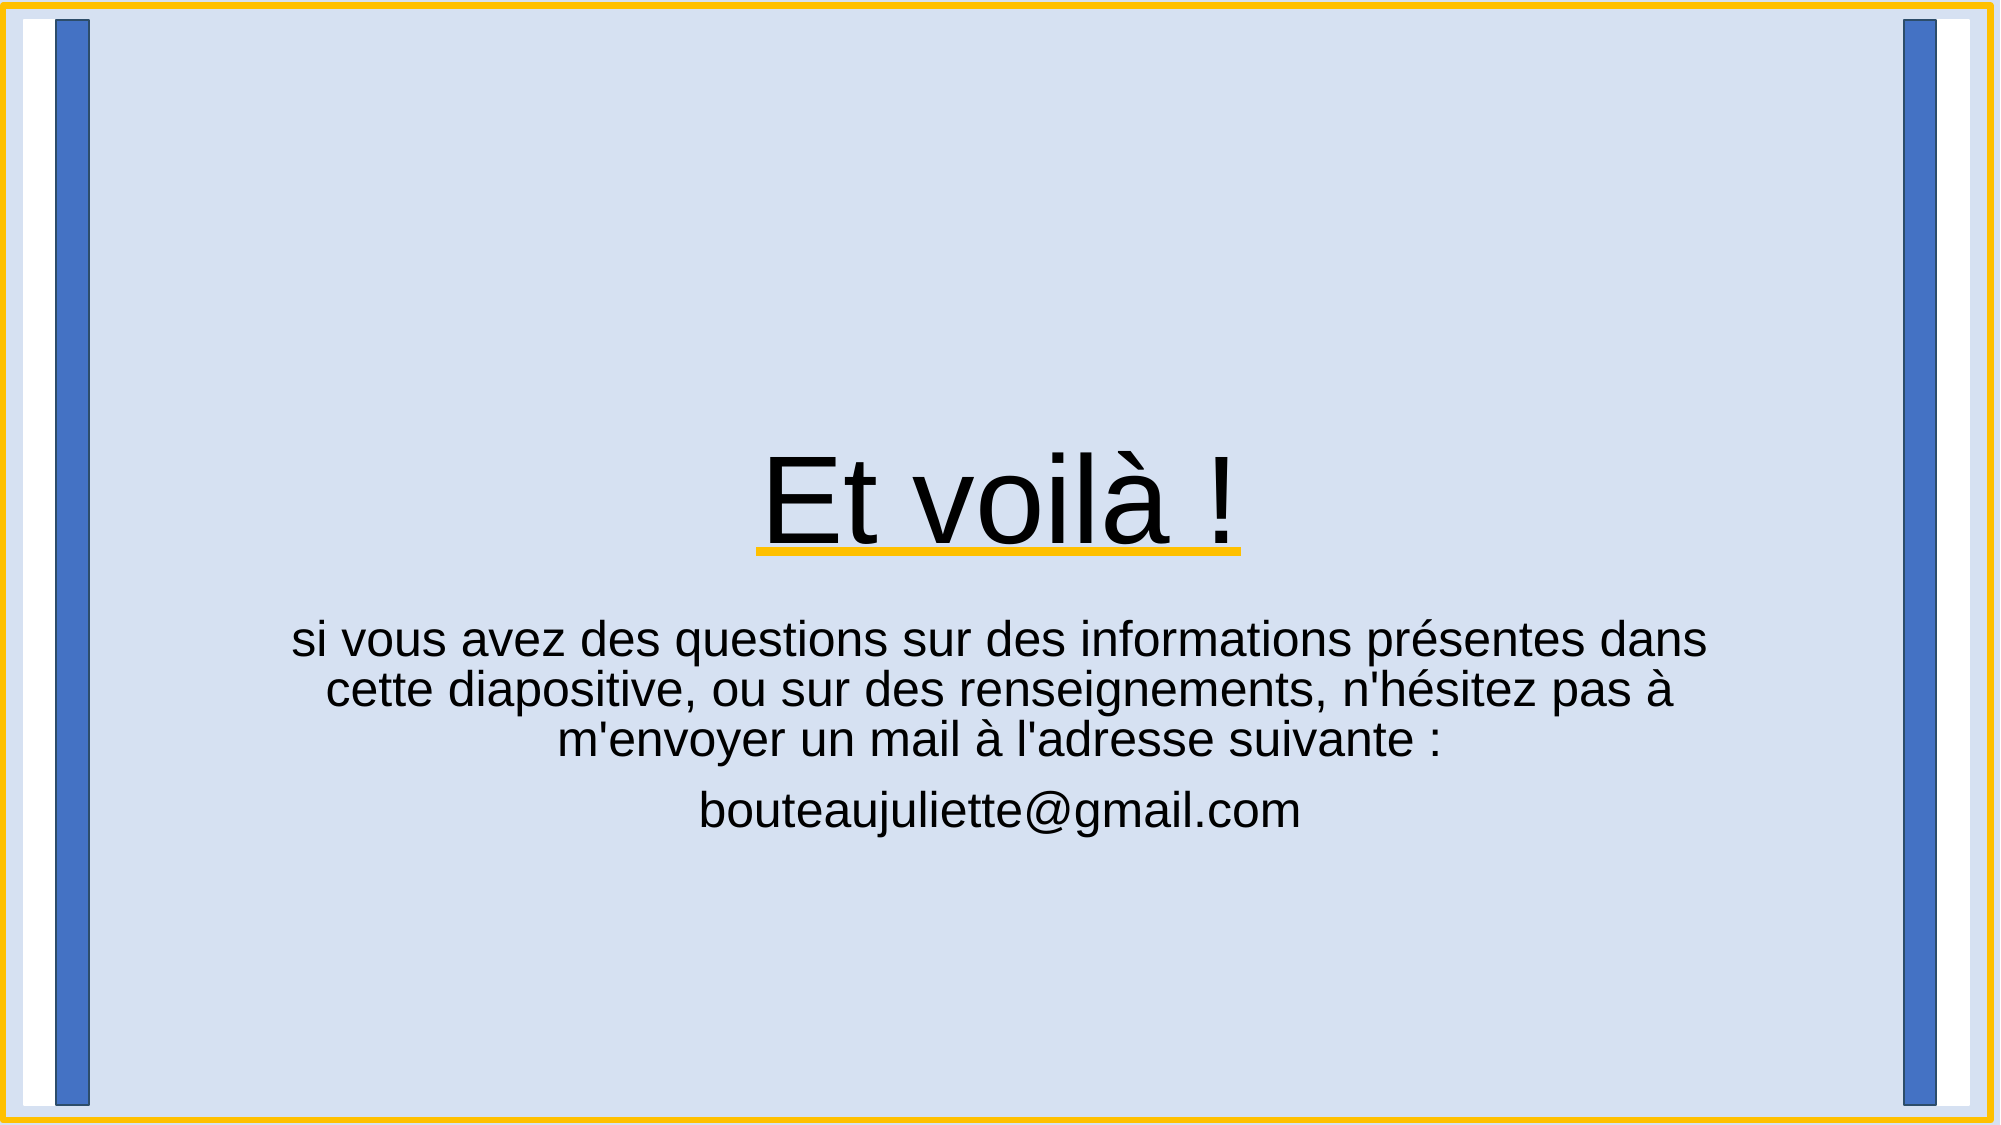

# Et voilà !
si vous avez des questions sur des informations présentes dans cette diapositive, ou sur des renseignements, n'hésitez pas à m'envoyer un mail à l'adresse suivante :
bouteaujuliette@gmail.com